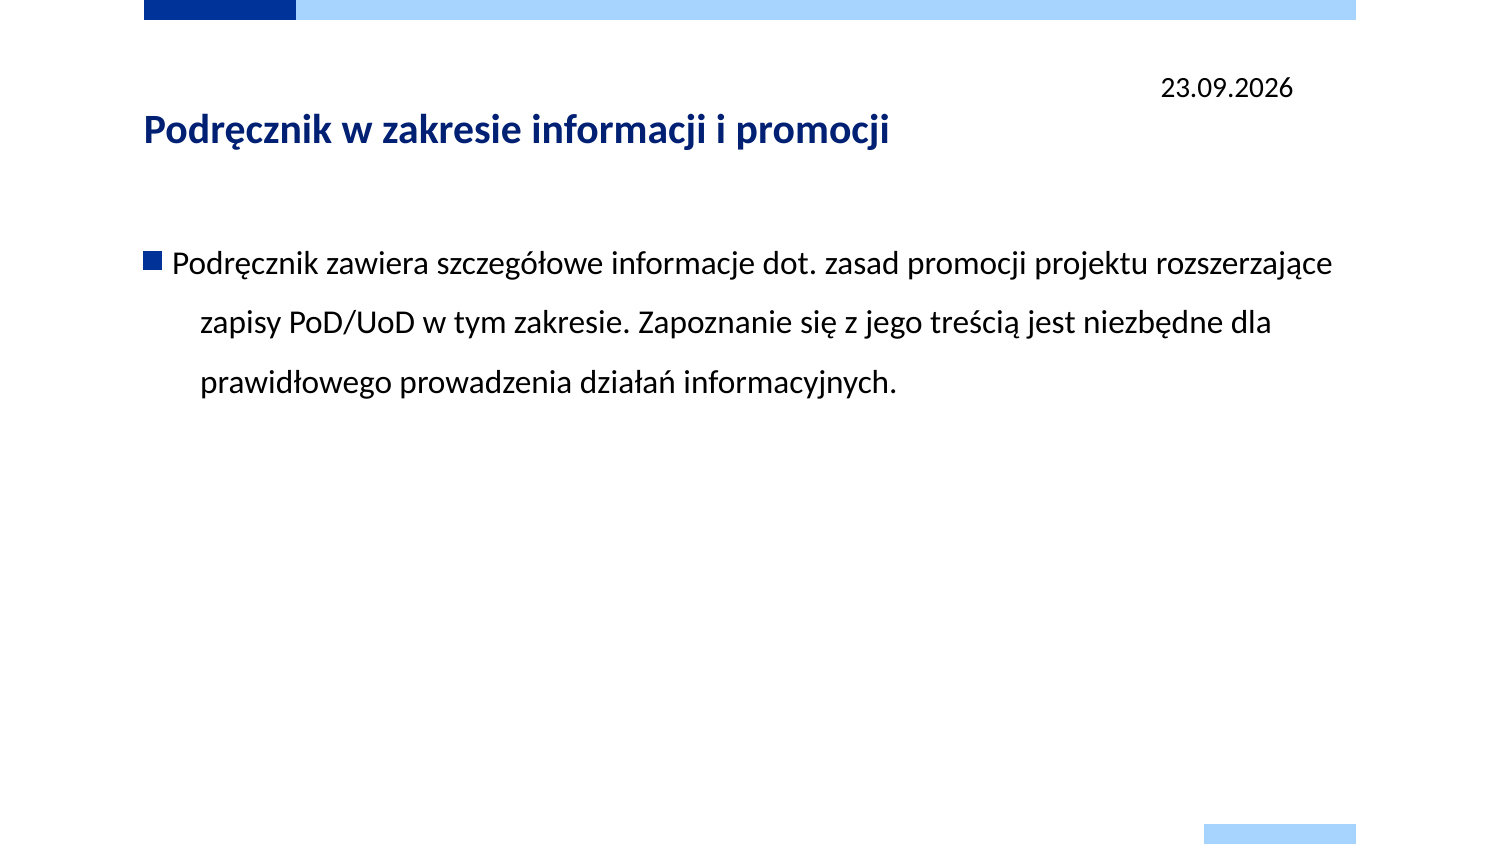

# Podręcznik w zakresie informacji i promocji
Podręcznik zawiera szczegółowe informacje dot. zasad promocji projektu rozszerzające zapisy PoD/UoD w tym zakresie. Zapoznanie się z jego treścią jest niezbędne dla prawidłowego prowadzenia działań informacyjnych.